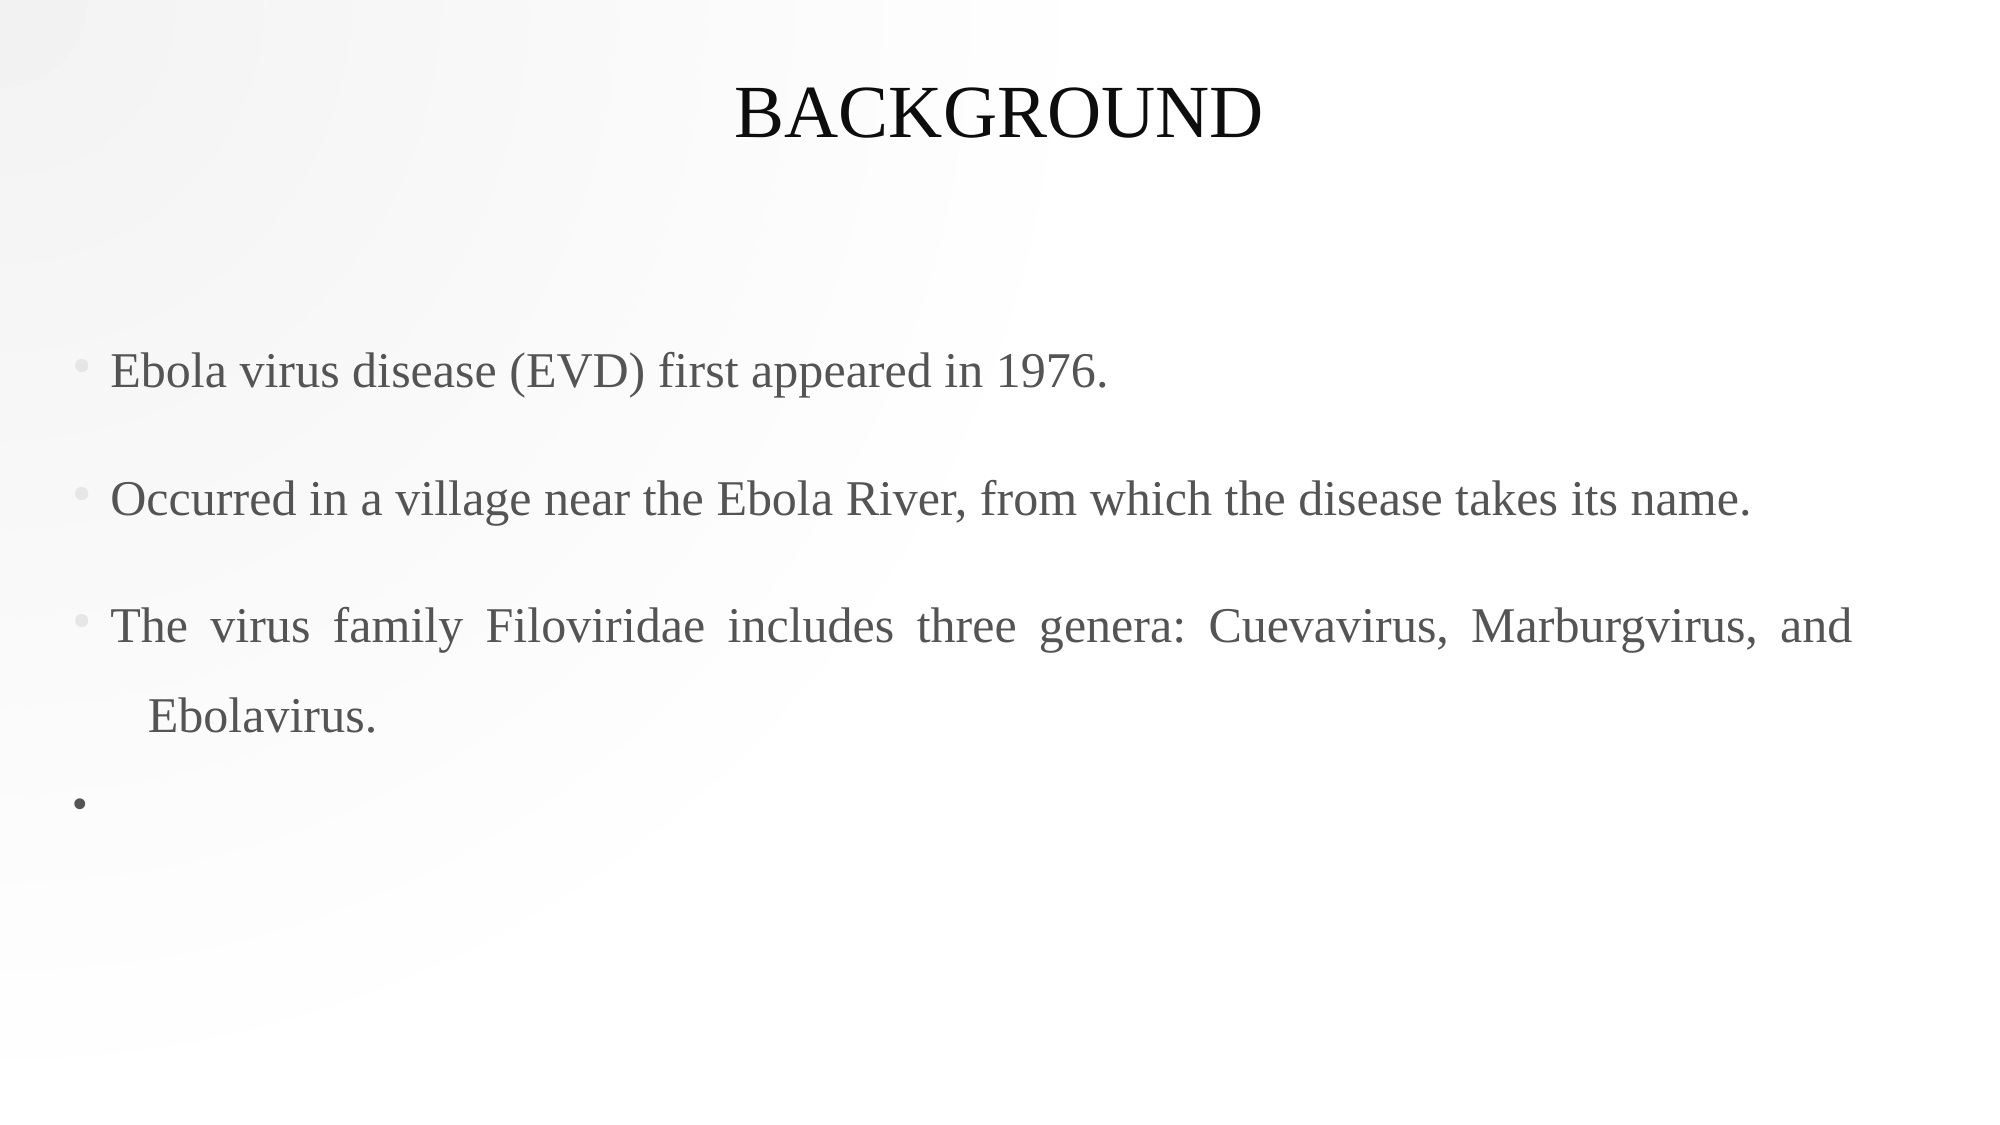

# Background
Ebola virus disease (EVD) first appeared in 1976.
Occurred in a village near the Ebola River, from which the disease takes its name.
The virus family Filoviridae includes three genera: Cuevavirus, Marburgvirus, and Ebolavirus.